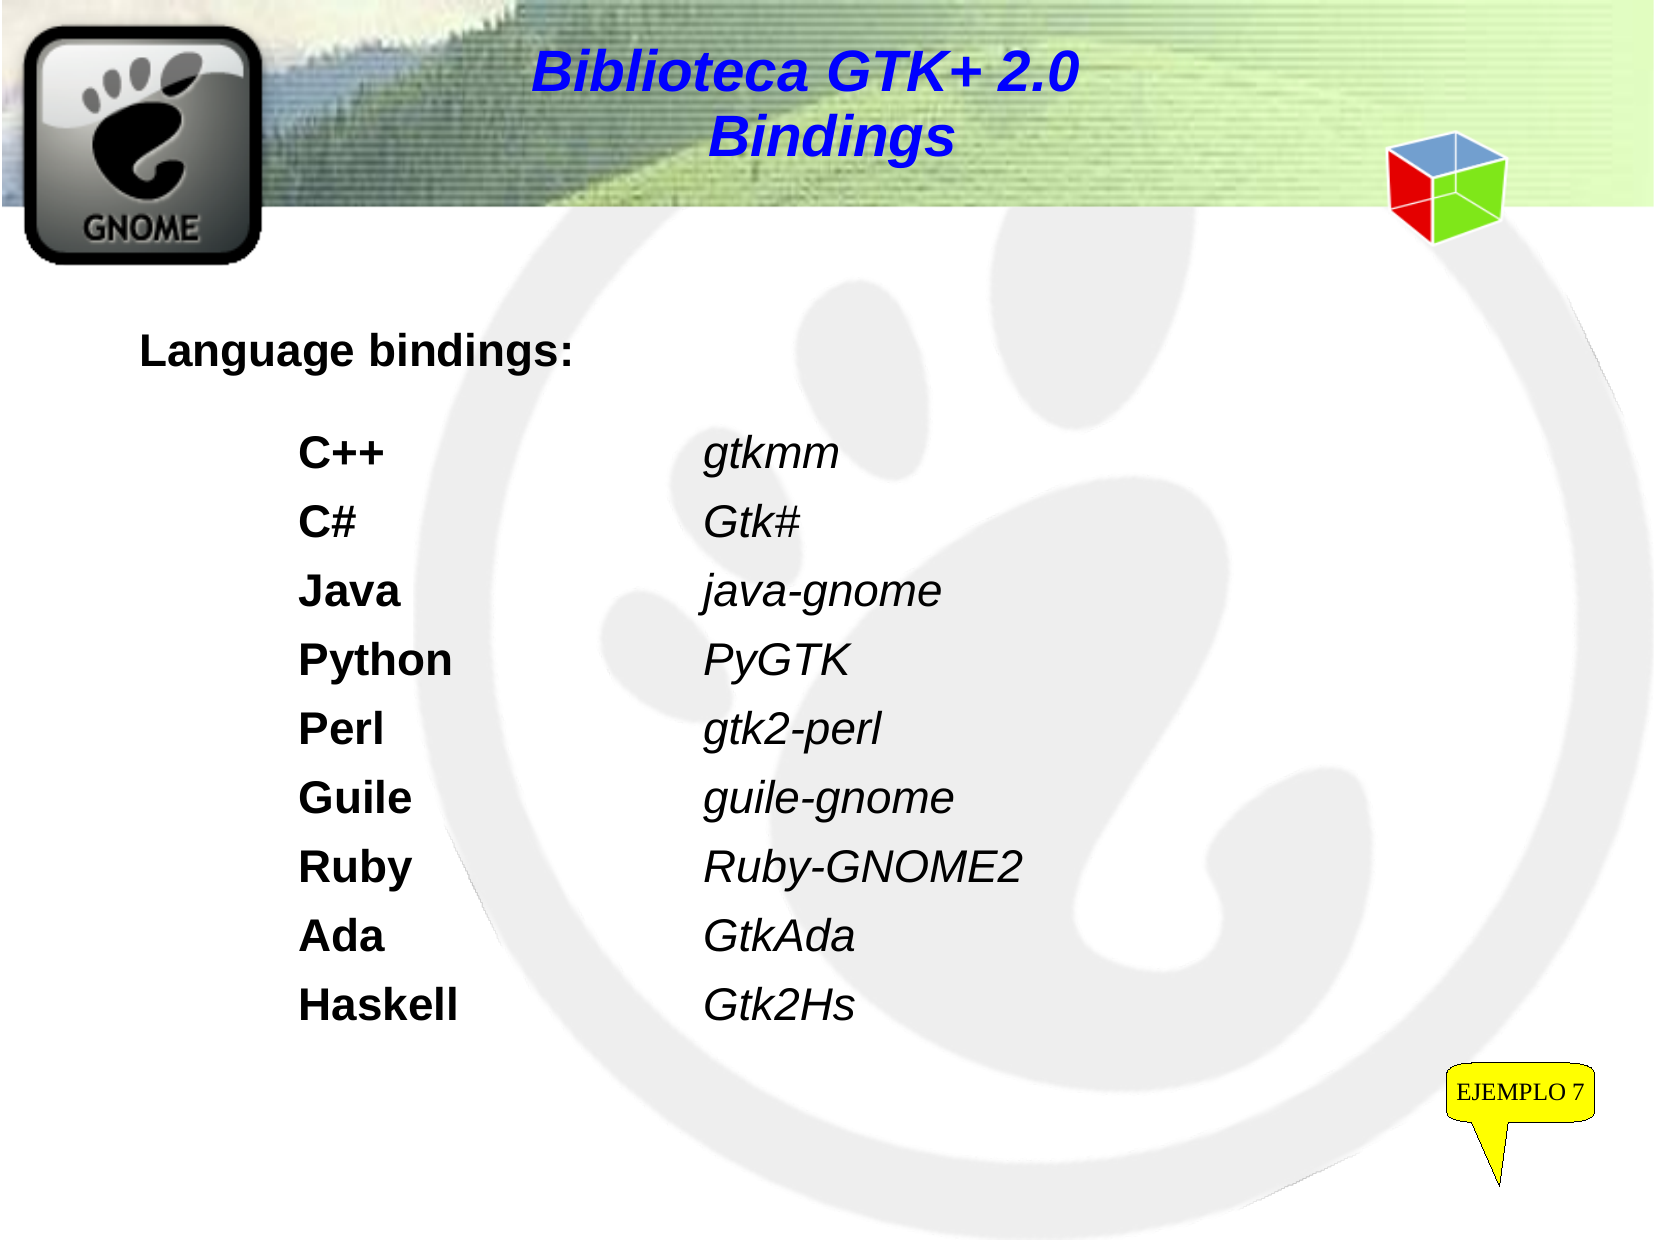

# Biblioteca GTK+ 2.0 Bindings
Language bindings:
C++ 				gtkmm
C# 					Gtk#
Java 				java-gnome
Python 				PyGTK
Perl					gtk2-perl
Guile 				guile-gnome
Ruby 				Ruby-GNOME2
Ada 					GtkAda
Haskell 				Gtk2Hs
EJEMPLO 7